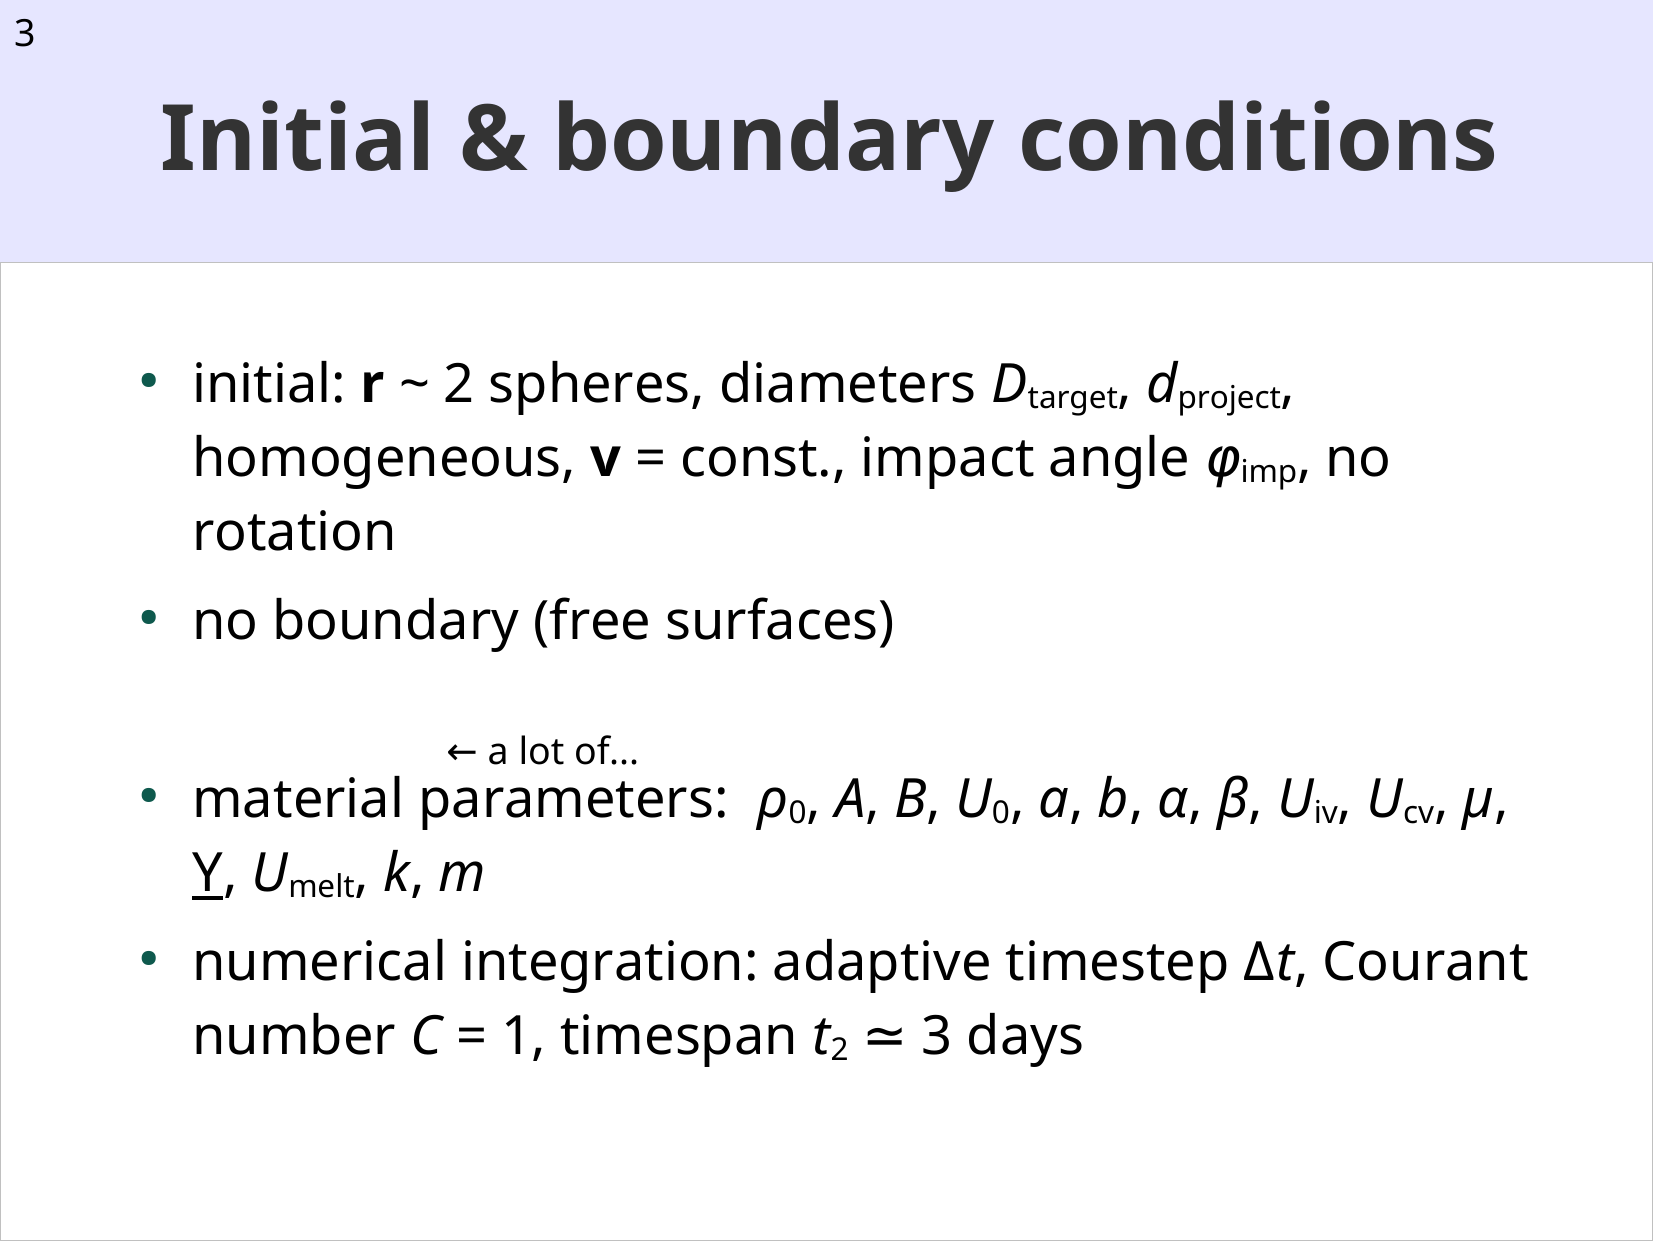

3
# Initial & boundary conditions
initial: r ~ 2 spheres, diameters Dtarget, dproject, homogeneous, v = const., impact angle φimp, no rotation
no boundary (free surfaces)
material parameters: ρ0, A, B, U0, a, b, α, β, Uiv, Ucv, µ, Y, Umelt, k, m
numerical integration: adaptive timestep Δt, Courant number C = 1, timespan t2 ≃ 3 days
← a lot of...